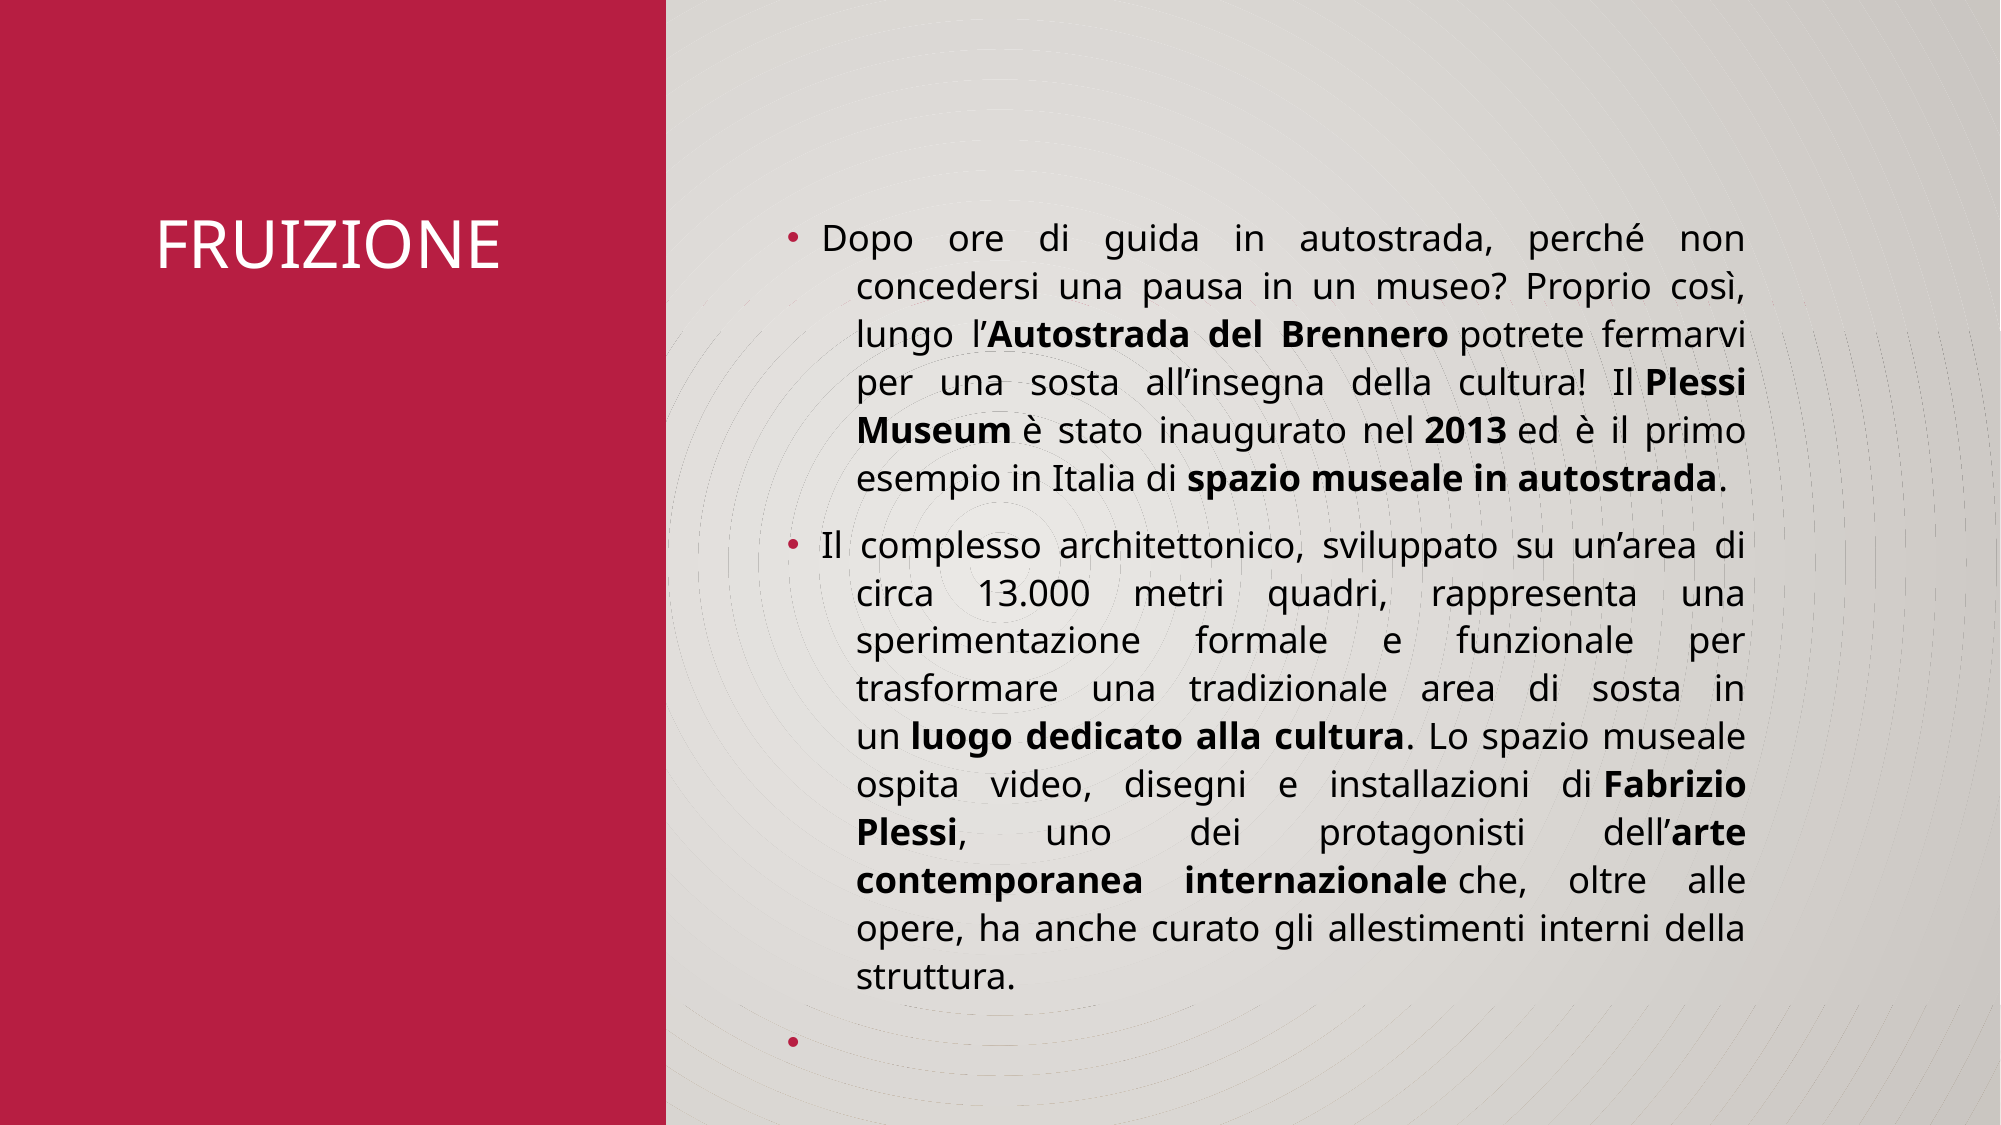

# fruizione
Dopo ore di guida in autostrada, perché non concedersi una pausa in un museo? Proprio così, lungo l’Autostrada del Brennero potrete fermarvi per una sosta all’insegna della cultura! Il Plessi Museum è stato inaugurato nel 2013 ed è il primo esempio in Italia di spazio museale in autostrada.
Il complesso architettonico, sviluppato su un’area di circa 13.000 metri quadri, rappresenta una sperimentazione formale e funzionale per trasformare una tradizionale area di sosta in un luogo dedicato alla cultura. Lo spazio museale ospita video, disegni e installazioni di Fabrizio Plessi, uno dei protagonisti dell’arte contemporanea internazionale che, oltre alle opere, ha anche curato gli allestimenti interni della struttura.